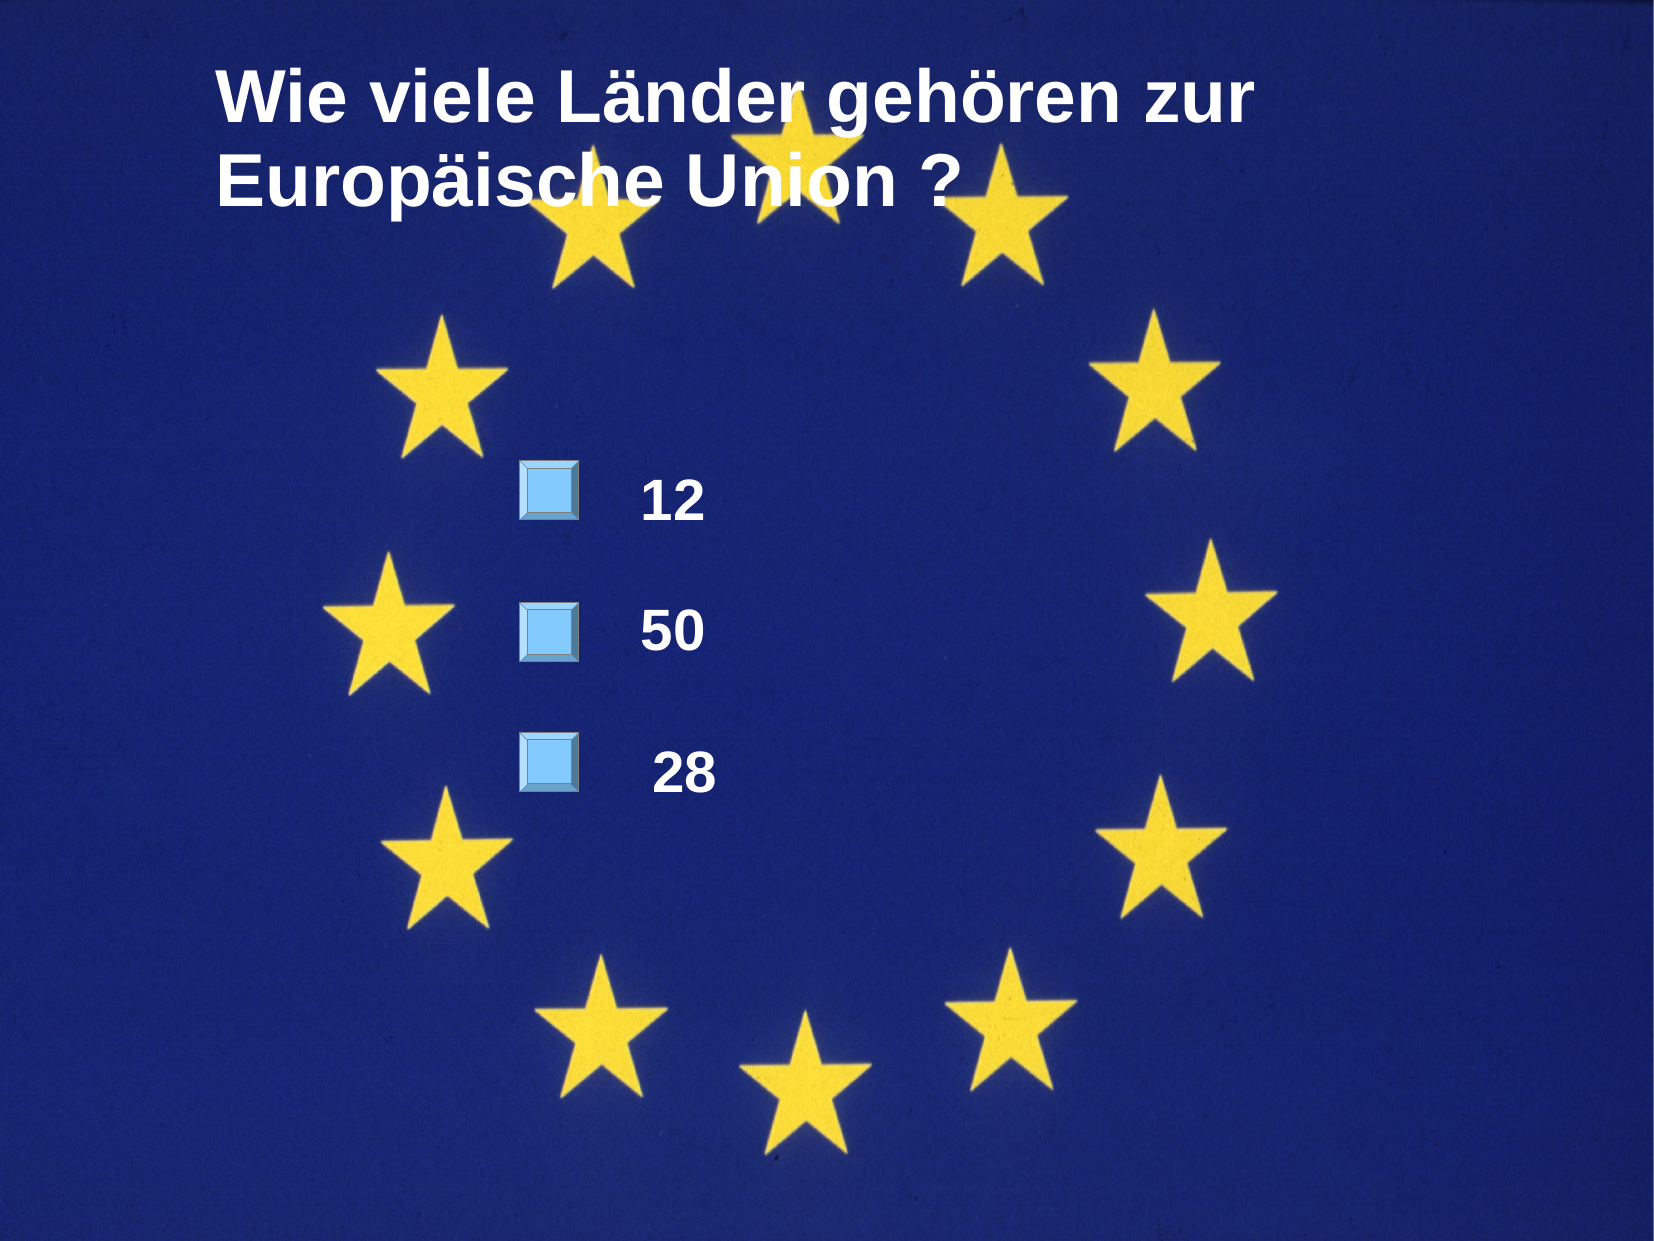

Wie viele Länder gehören zur Europäische Union ?
12
50
28